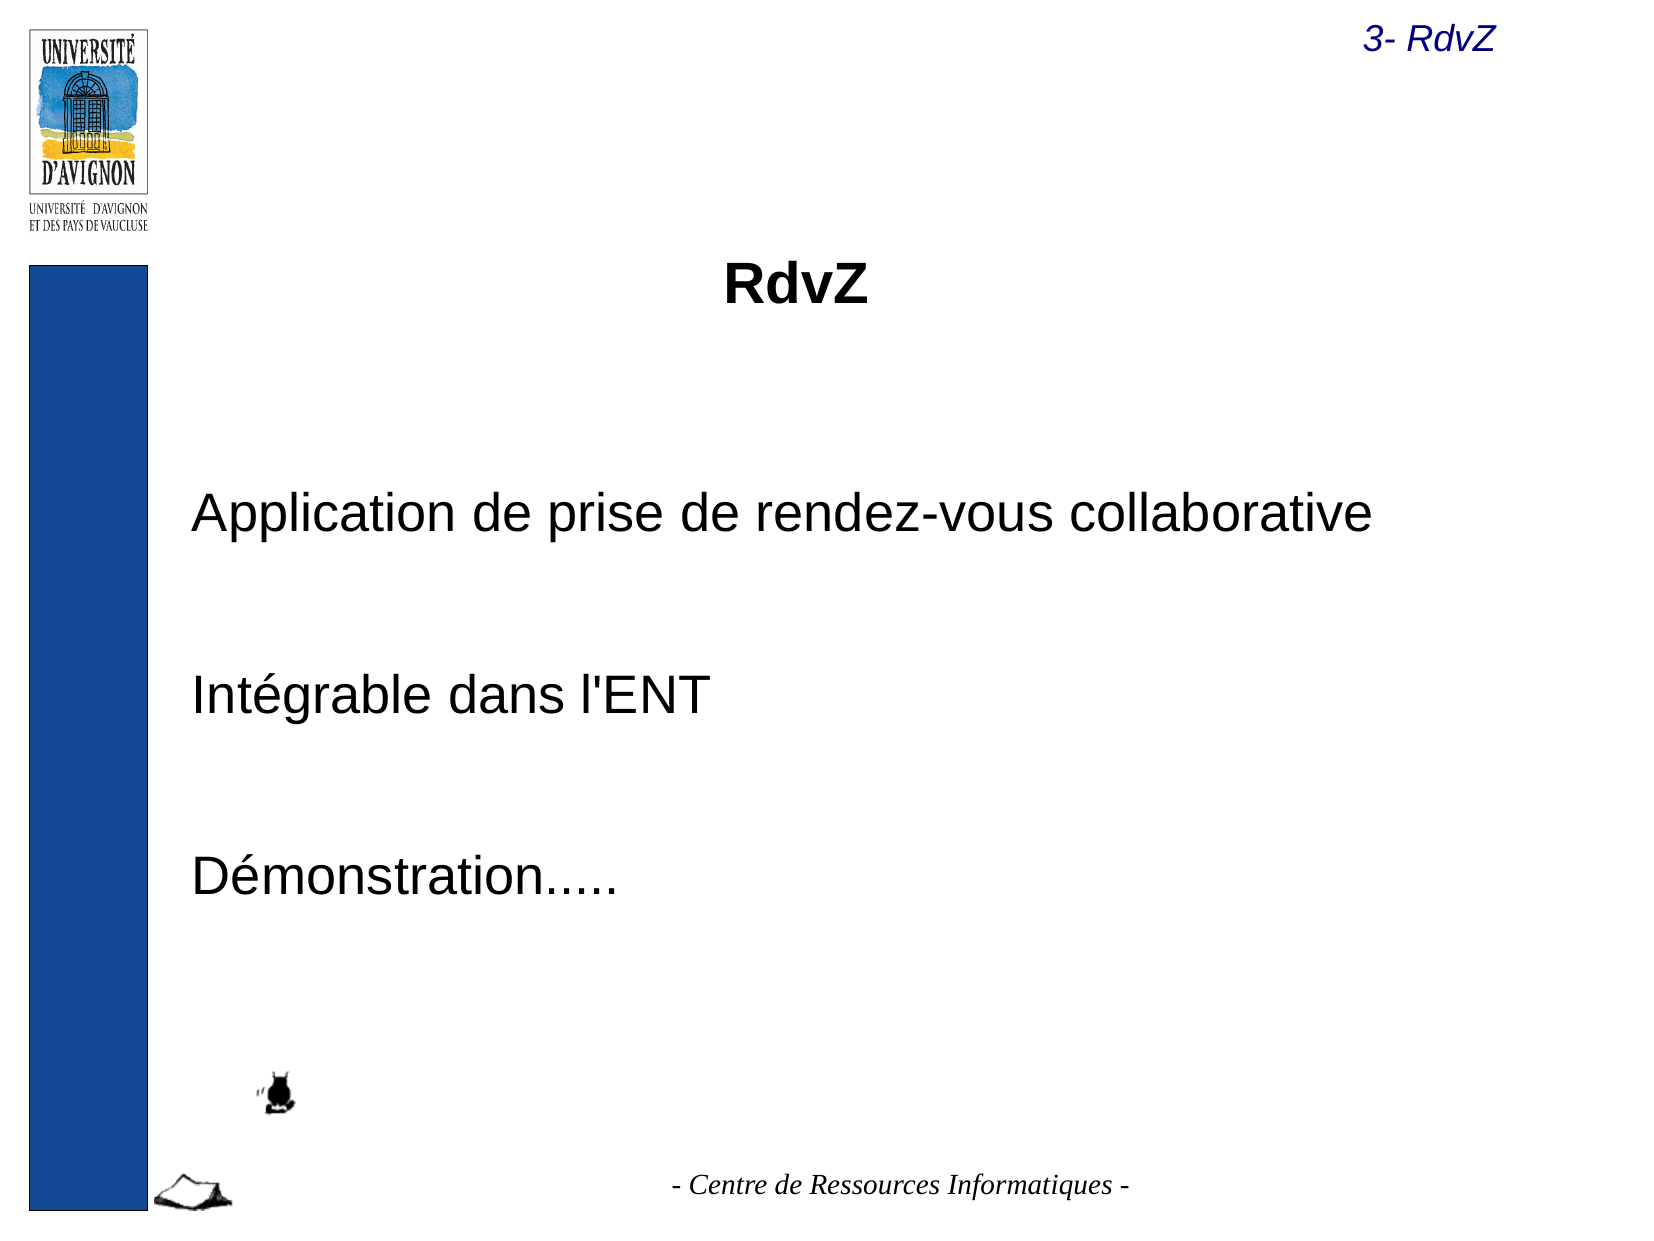

3- RdvZ
RdvZ
Application de prise de rendez-vous collaborative
Intégrable dans l'ENT
Démonstration.....
 - Centre de Ressources Informatiques -
 - Centre de Ressources Informatiques -